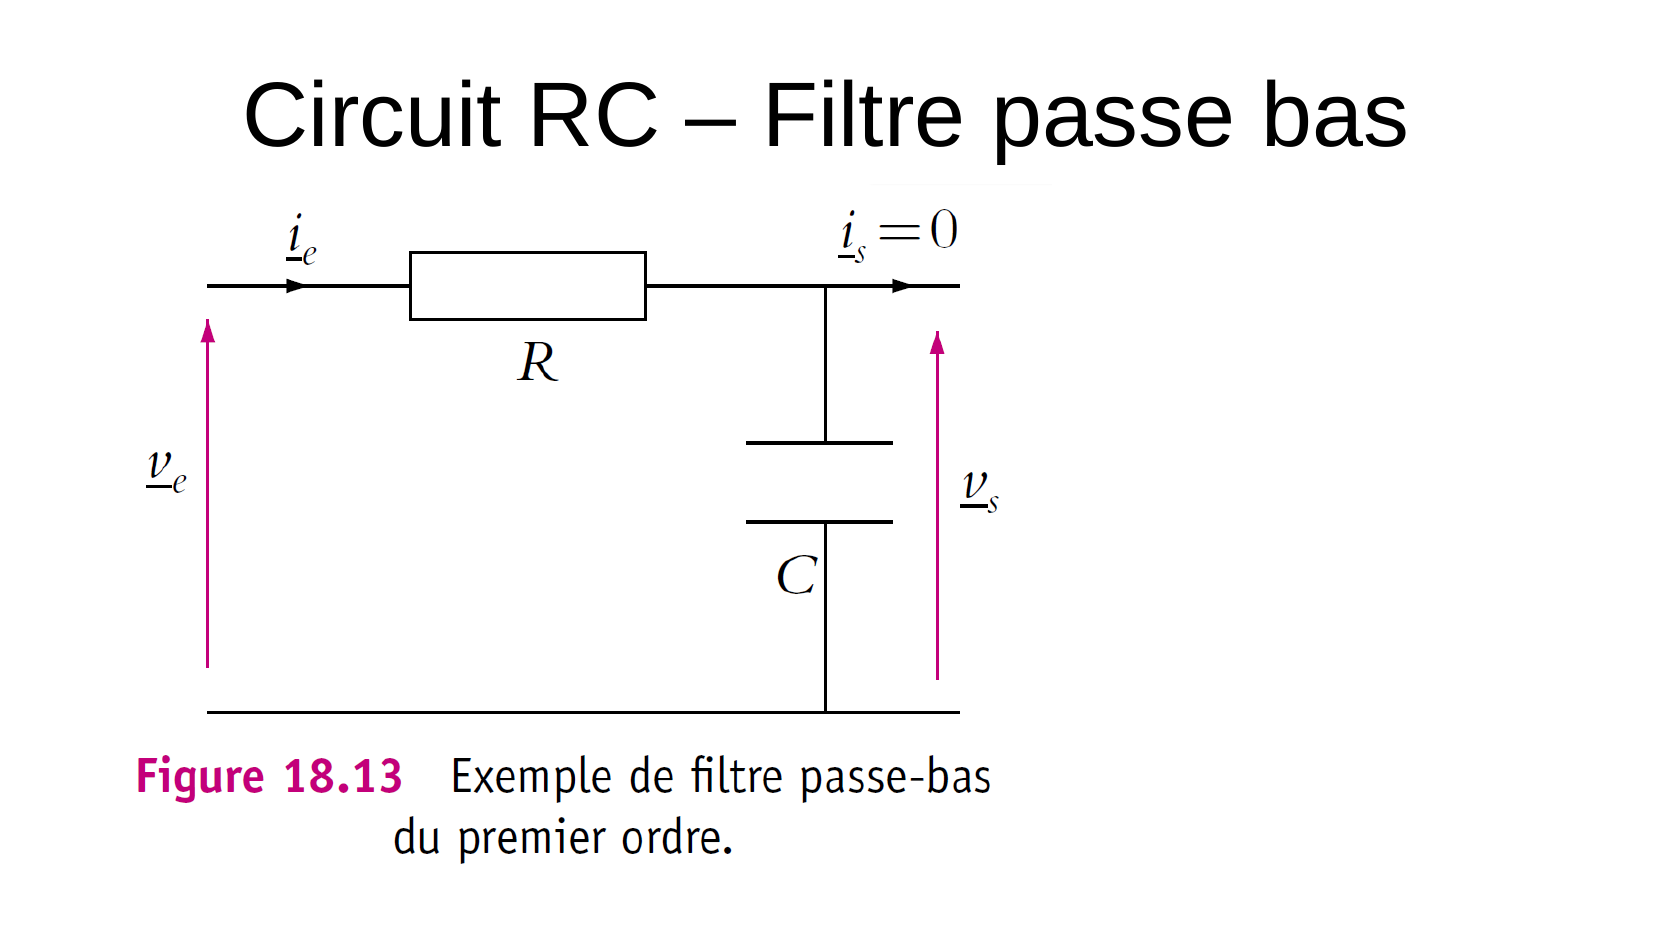

# Circuit RC – Filtre passe bas